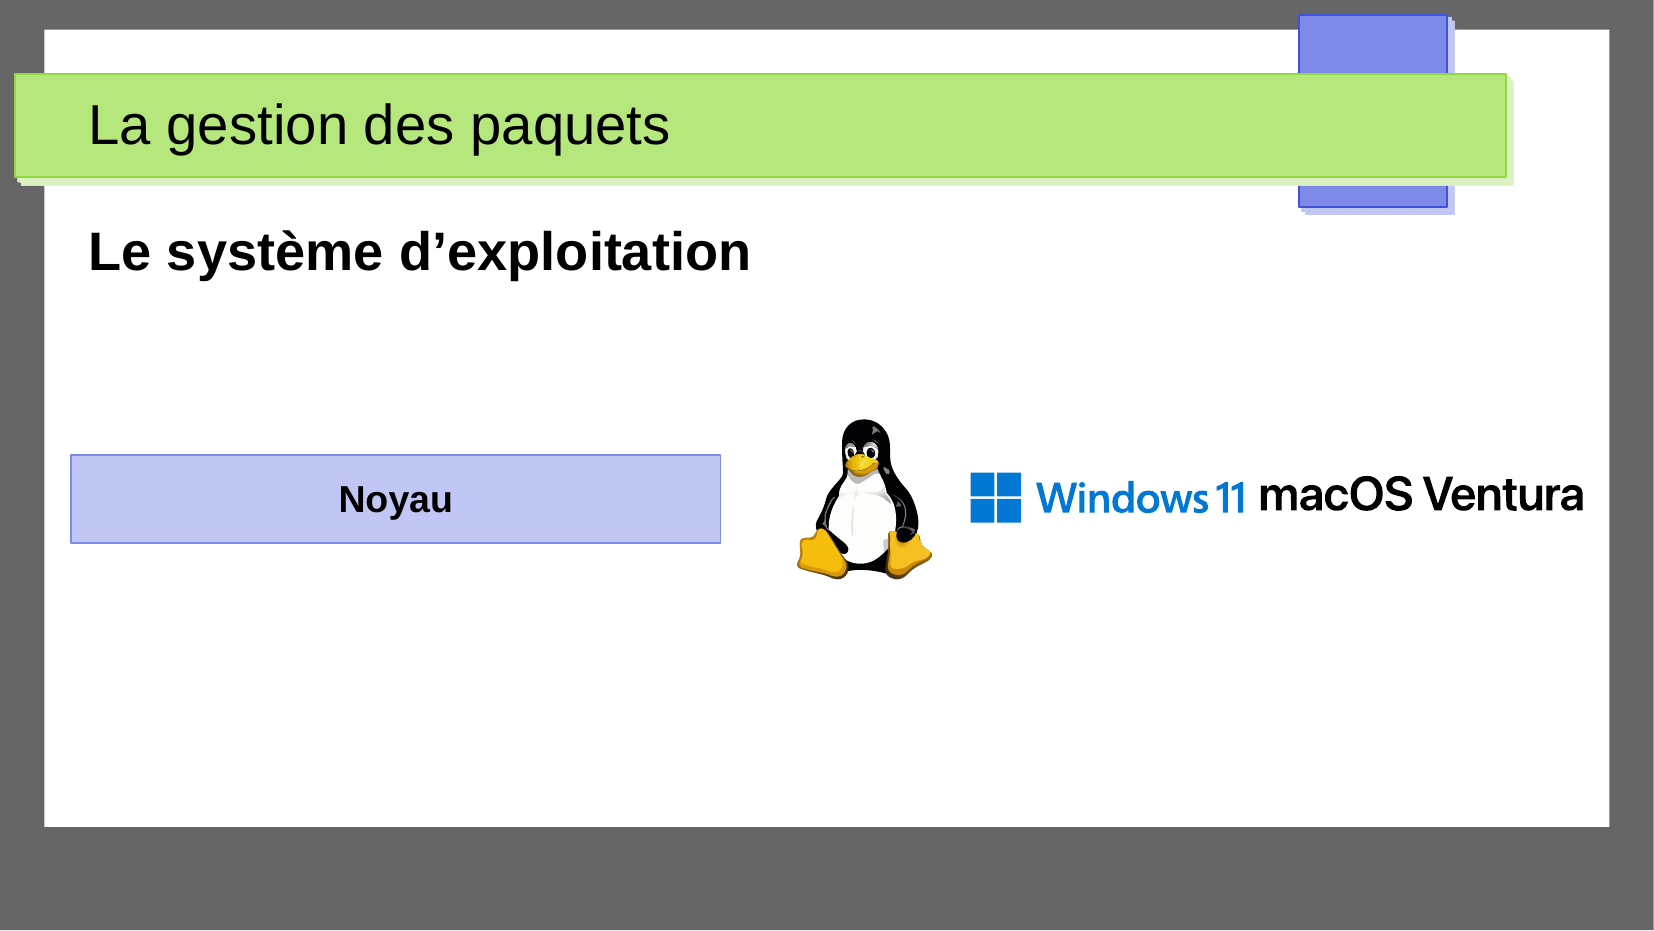

# La gestion des paquets
Le système d’exploitation
Noyau